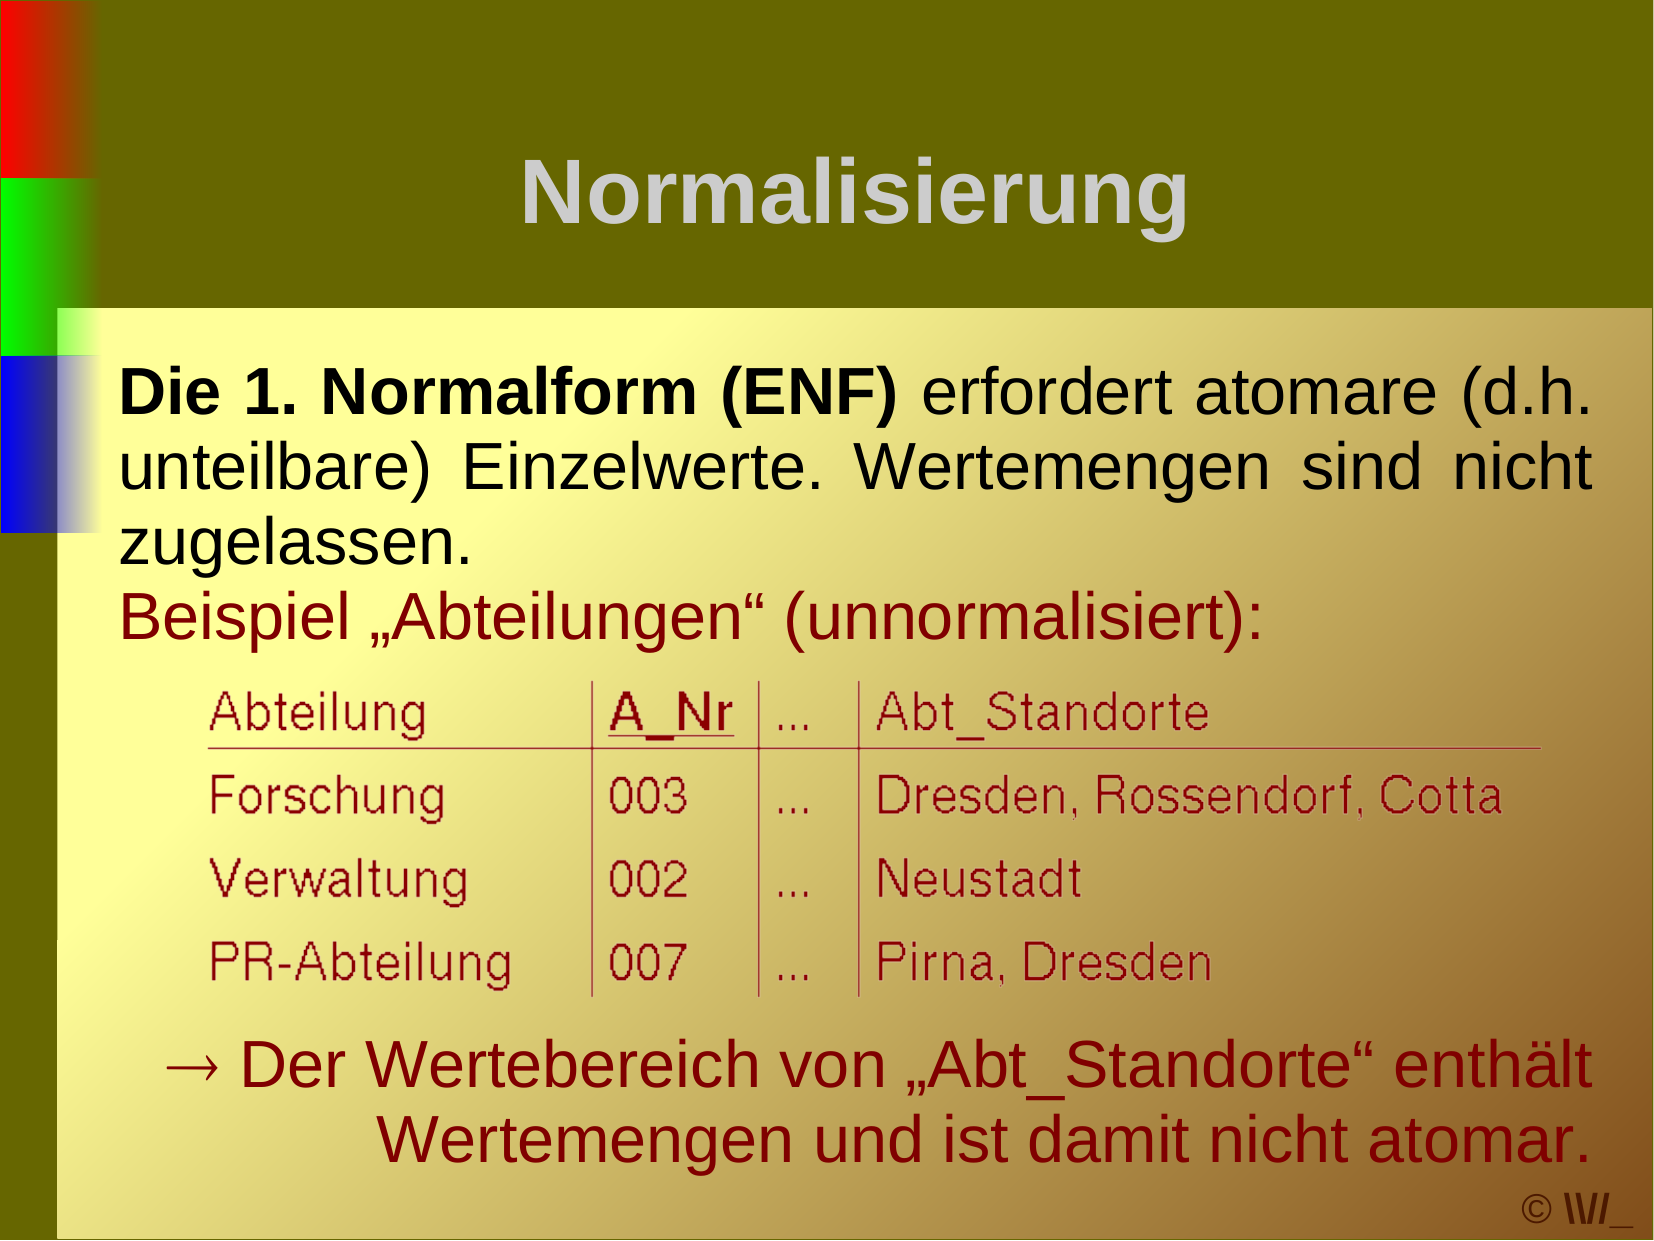

# Normalisierung
Die 1. Normalform (ENF) erfordert atomare (d.h. unteilbare) Einzelwerte. Wertemengen sind nicht zugelassen.
Beispiel „Abteilungen“ (unnormalisiert):
 Der Wertebereich von „Abt_Standorte“ enthält Wertemengen und ist damit nicht atomar.